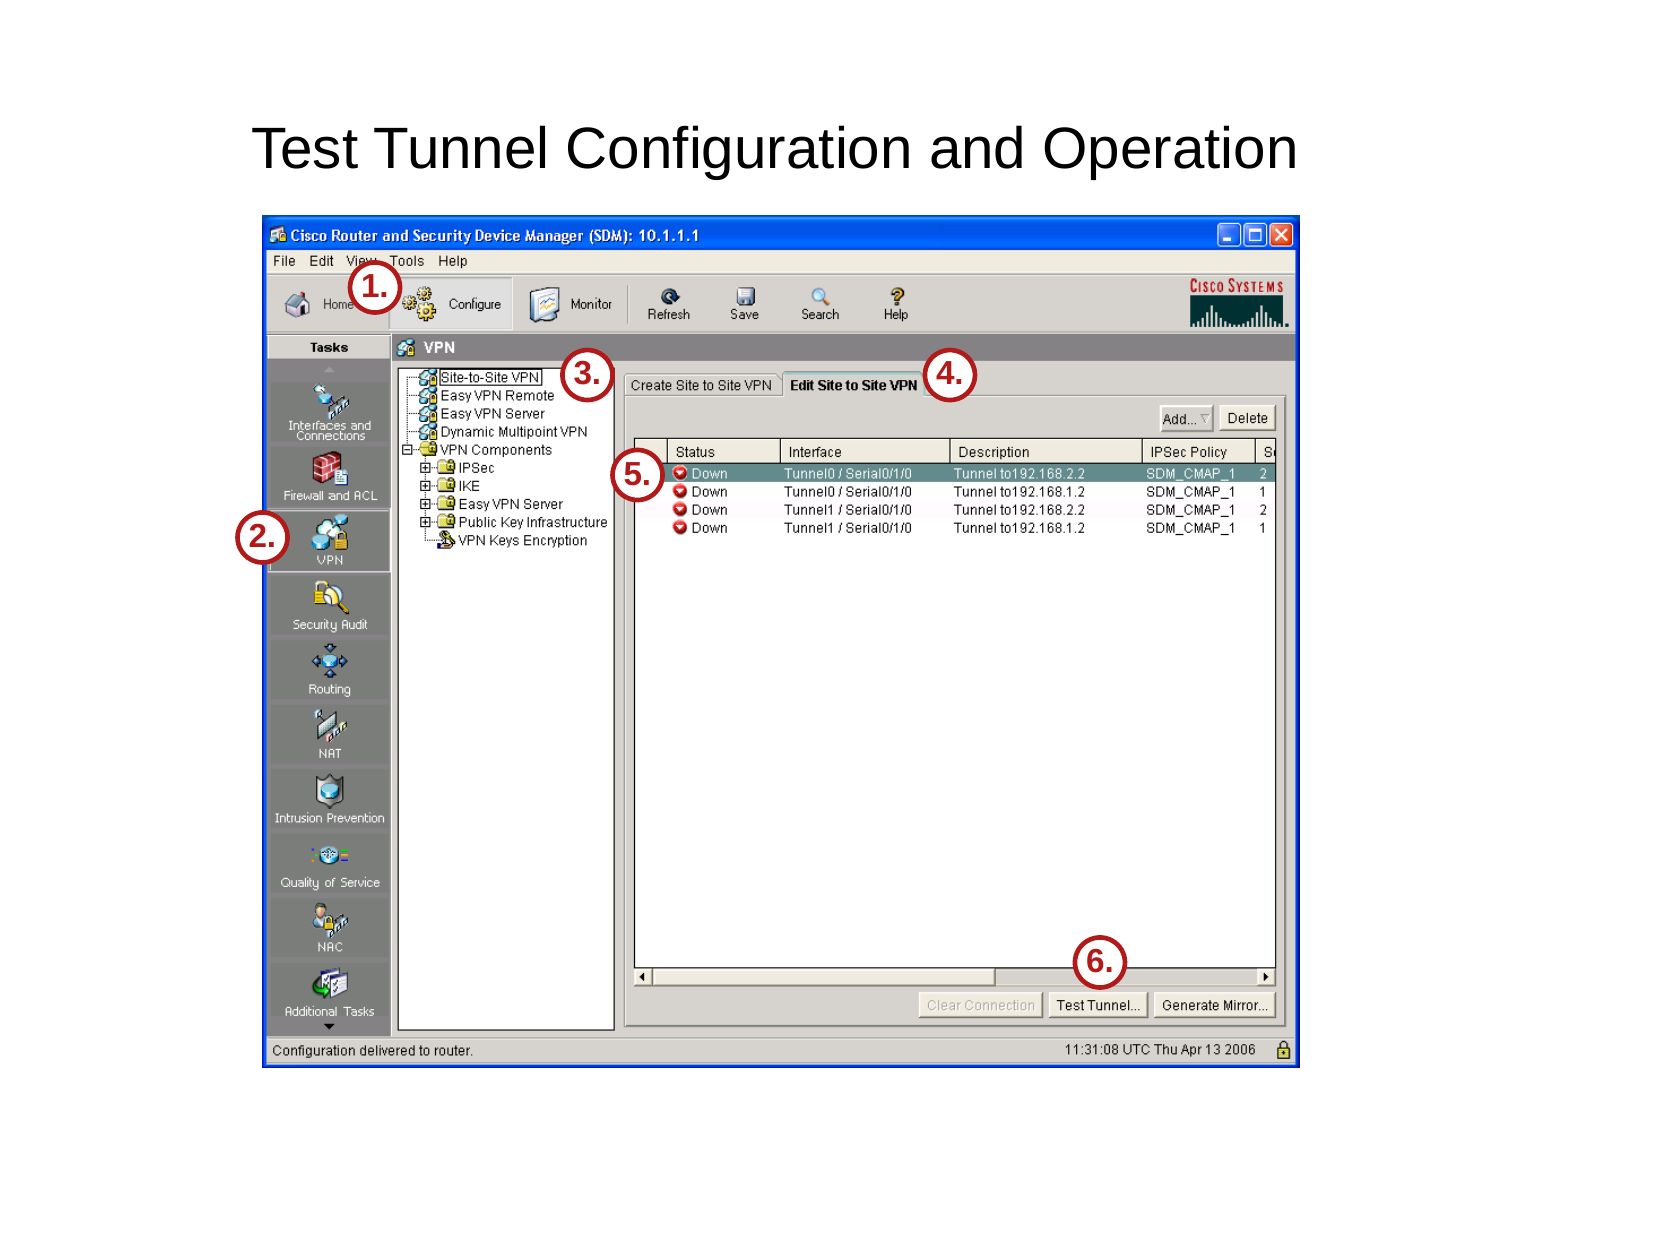

# Test Tunnel Configuration and Operation
1.
3.
4.
5.
2.
6.